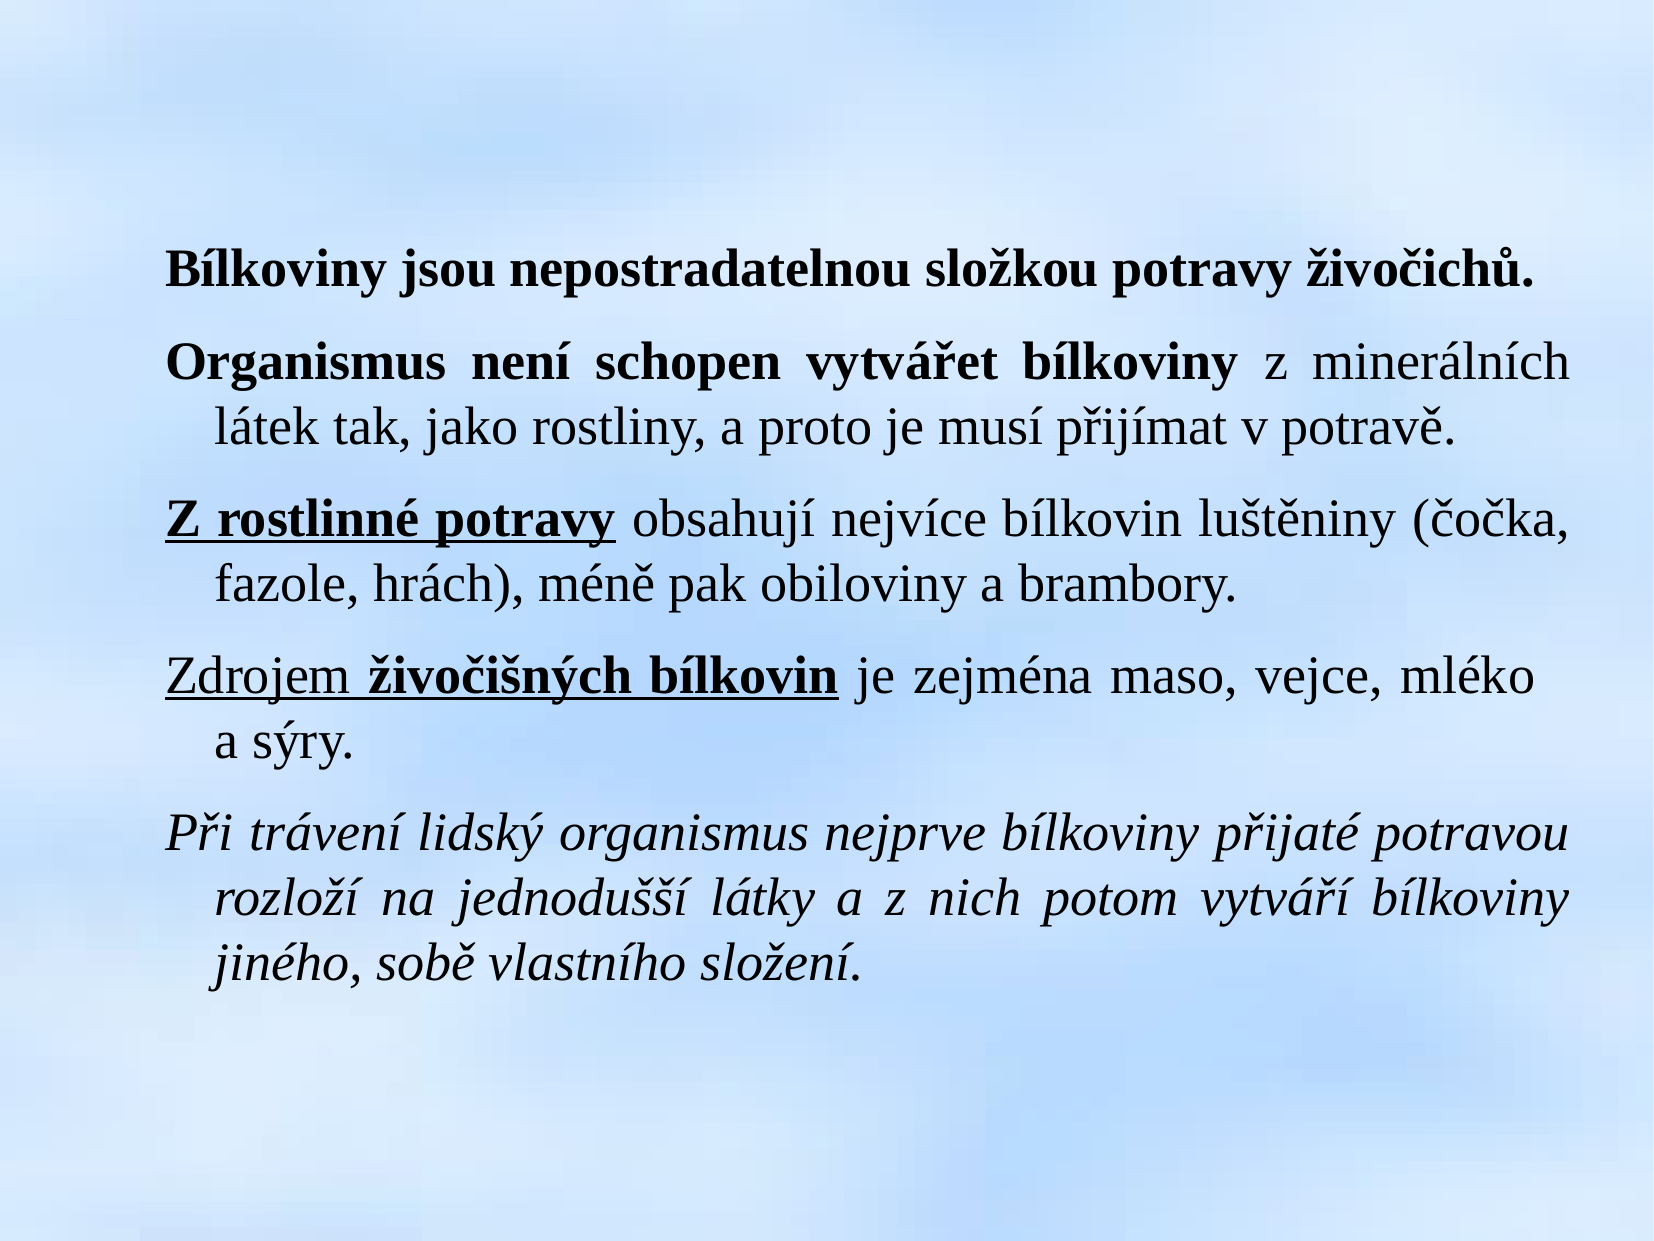

# Bílkoviny jsou nepostradatelnou složkou potravy živočichů.
Organismus není schopen vytvářet bílkoviny z minerálních látek tak, jako rostliny, a proto je musí přijímat v potravě.
Z rostlinné potravy obsahují nejvíce bílkovin luštěniny (čočka, fazole, hrách), méně pak obiloviny a brambory.
Zdrojem živočišných bílkovin je zejména maso, vejce, mléko a sýry.
Při trávení lidský organismus nejprve bílkoviny přijaté potravou rozloží na jednodušší látky a z nich potom vytváří bílkoviny jiného, sobě vlastního složení.